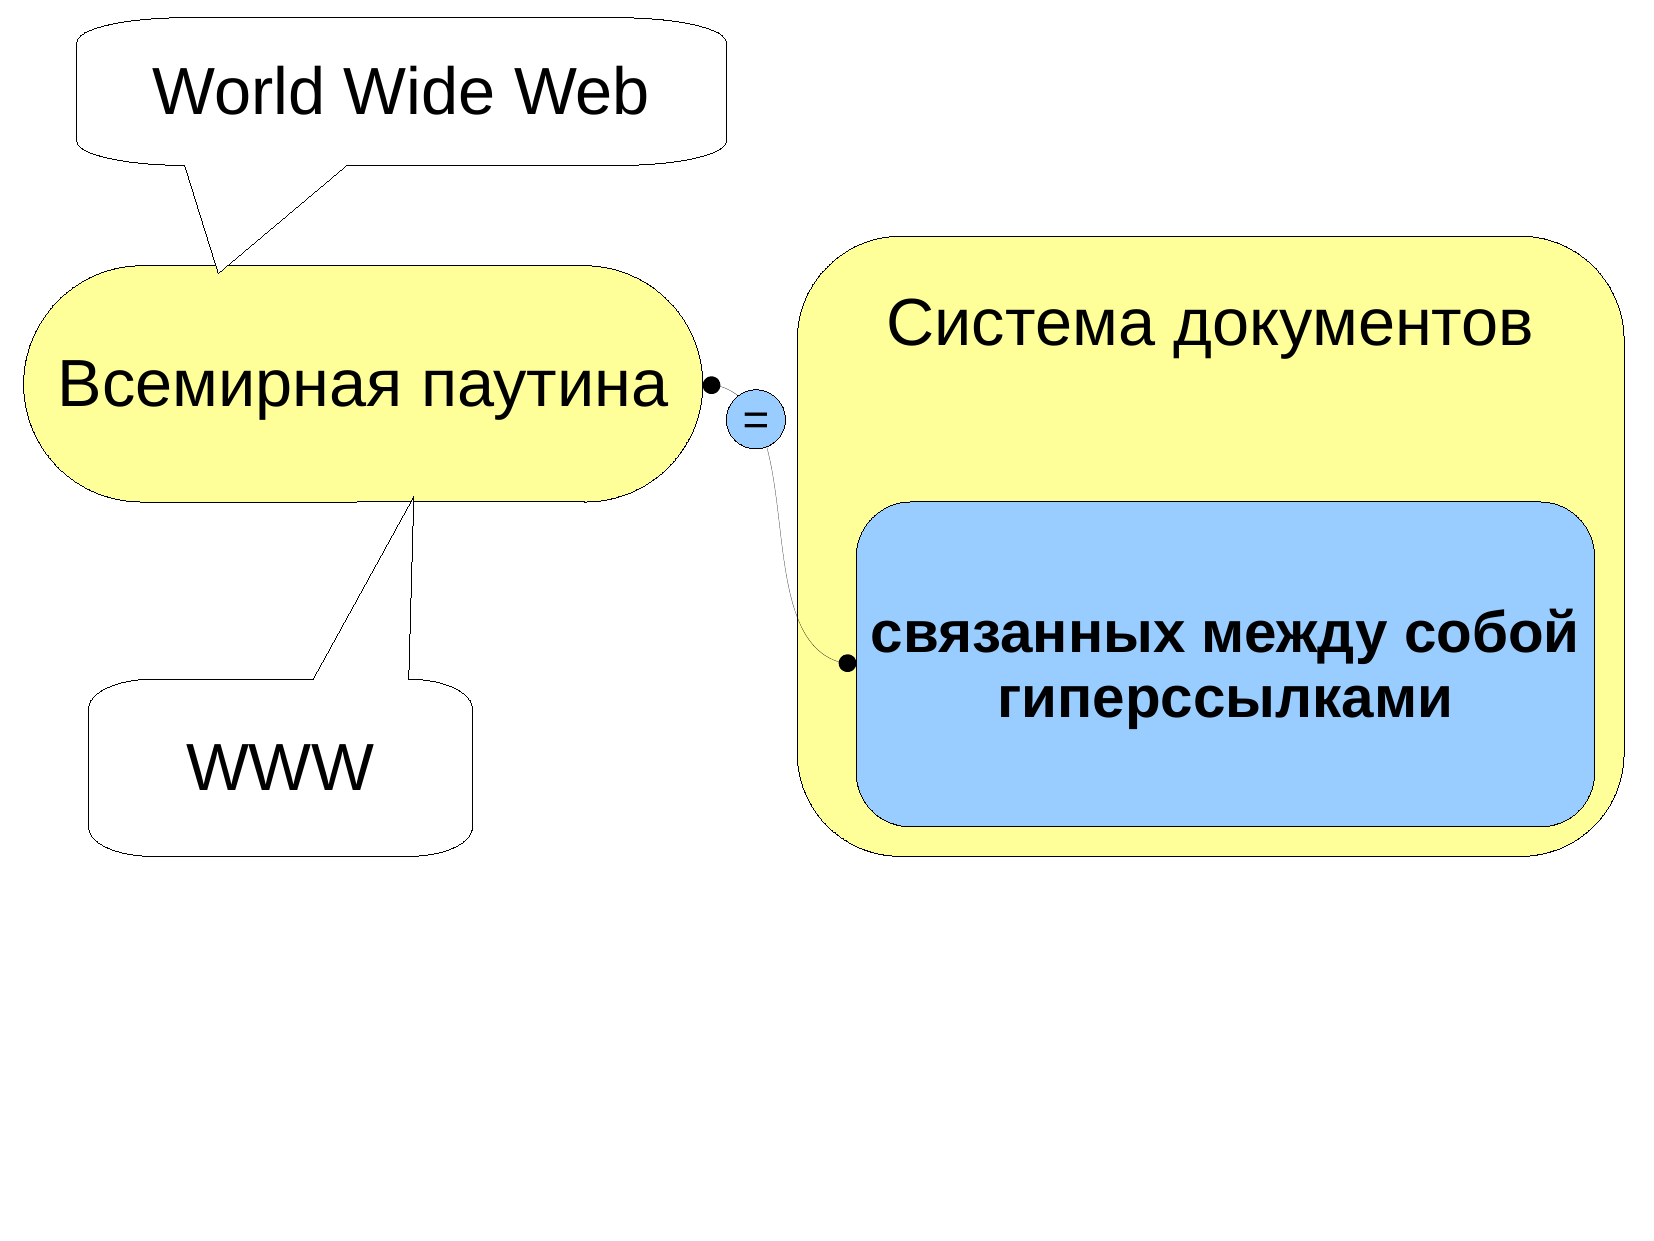

World Wide Web
Система документов
Всемирная паутина
=
связанных между собой
гиперссылками
WWW